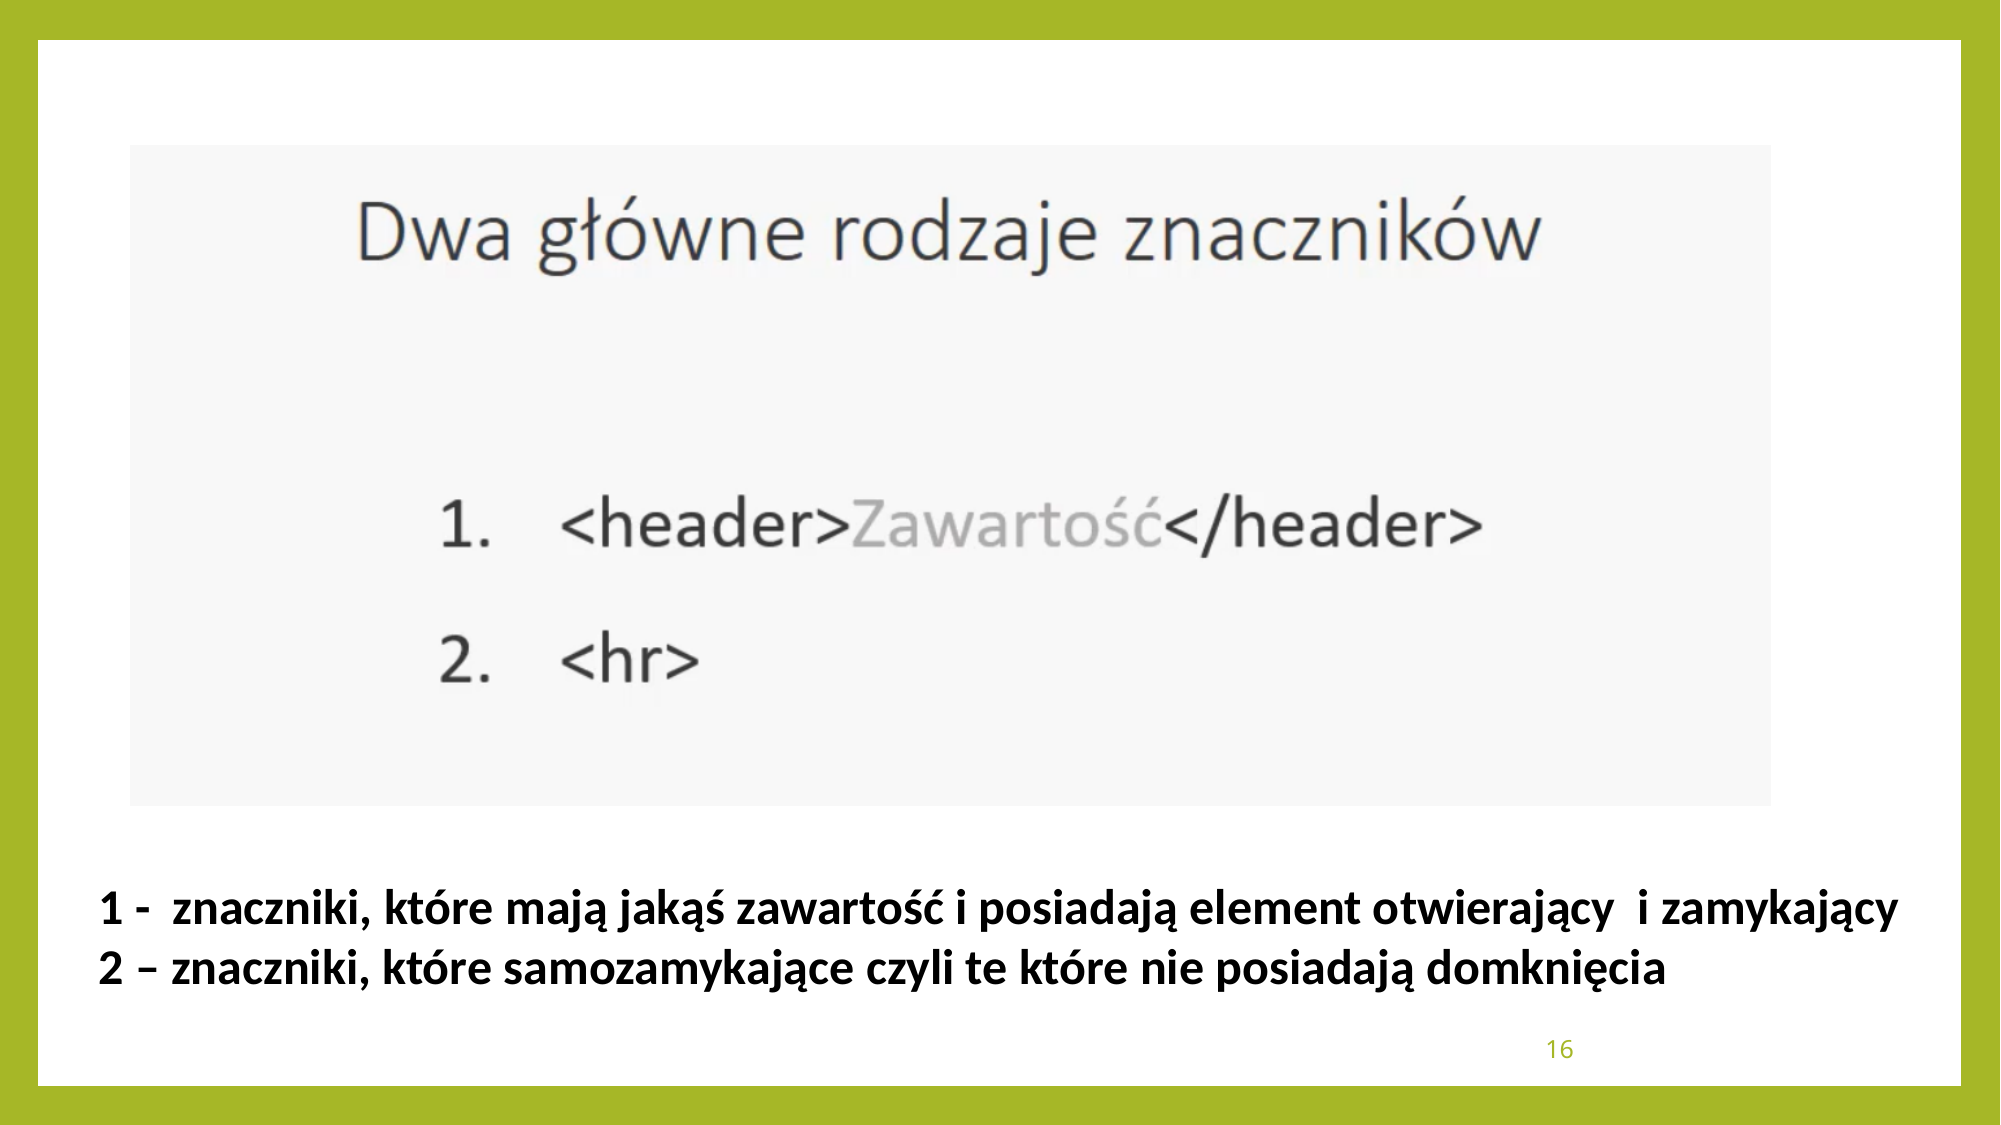

1 - znaczniki, które mają jakąś zawartość i posiadają element otwierający i zamykający
2 – znaczniki, które samozamykające czyli te które nie posiadają domknięcia